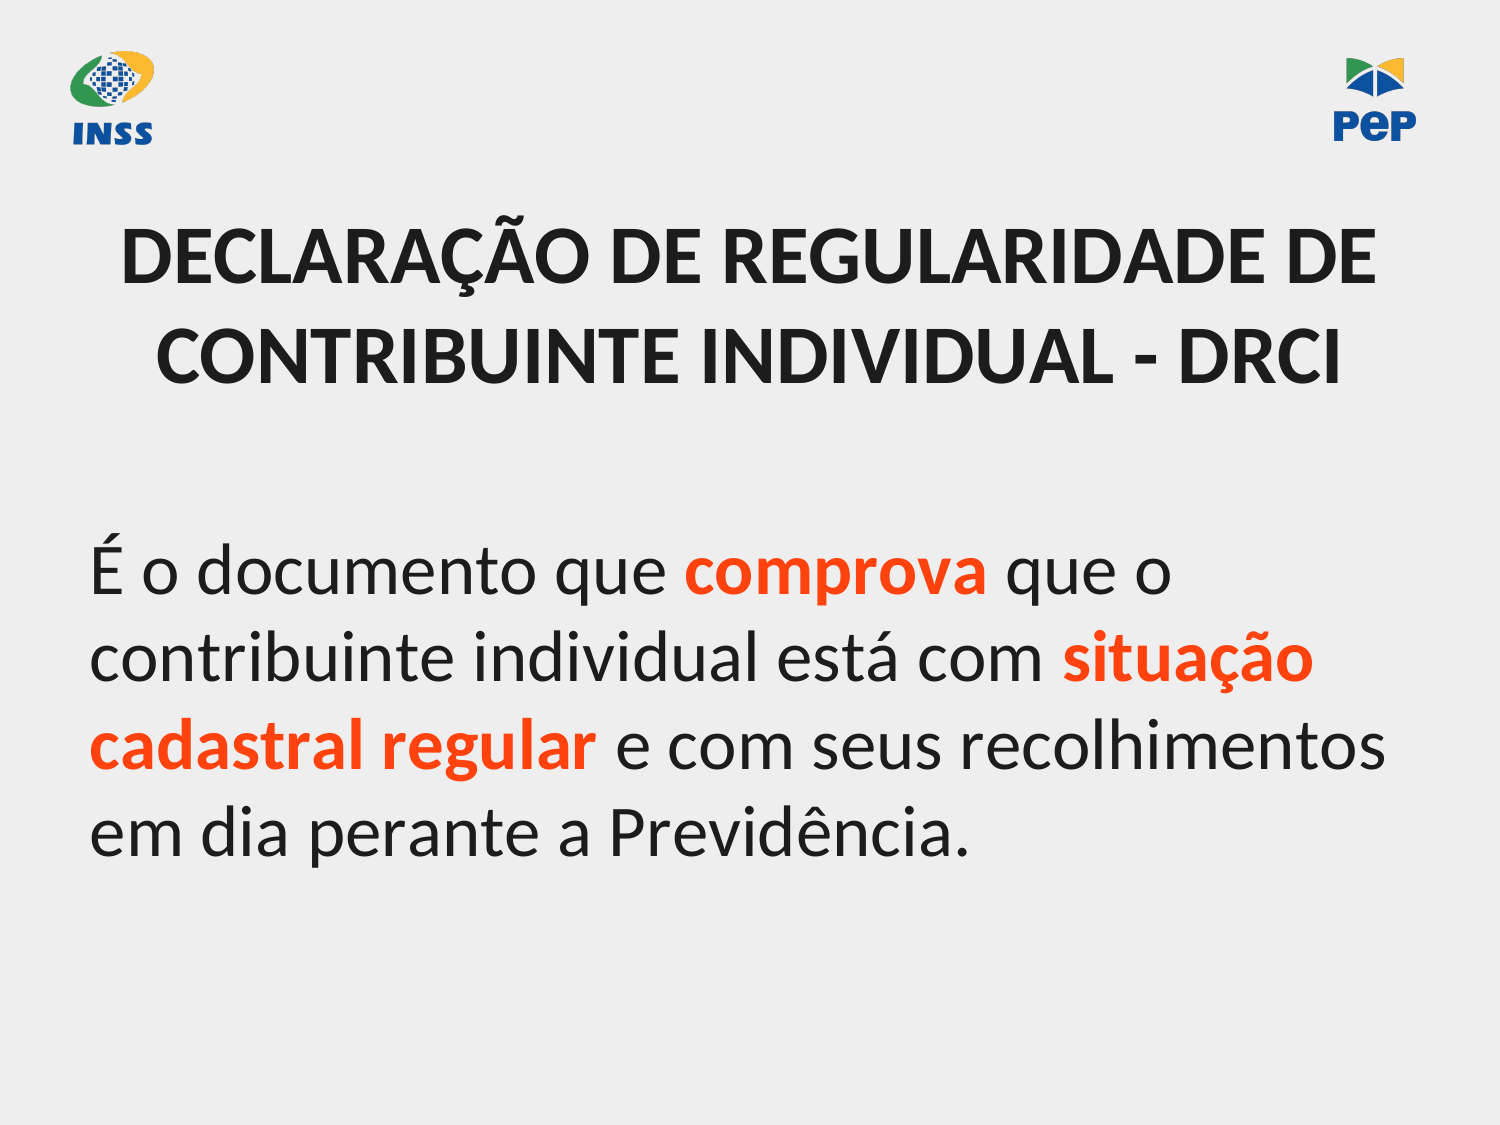

#
DECLARAÇÃO DE REGULARIDADE DE CONTRIBUINTE INDIVIDUAL - DRCI
É o documento que comprova que o contribuinte individual está com situação cadastral regular e com seus recolhimentos em dia perante a Previdência.